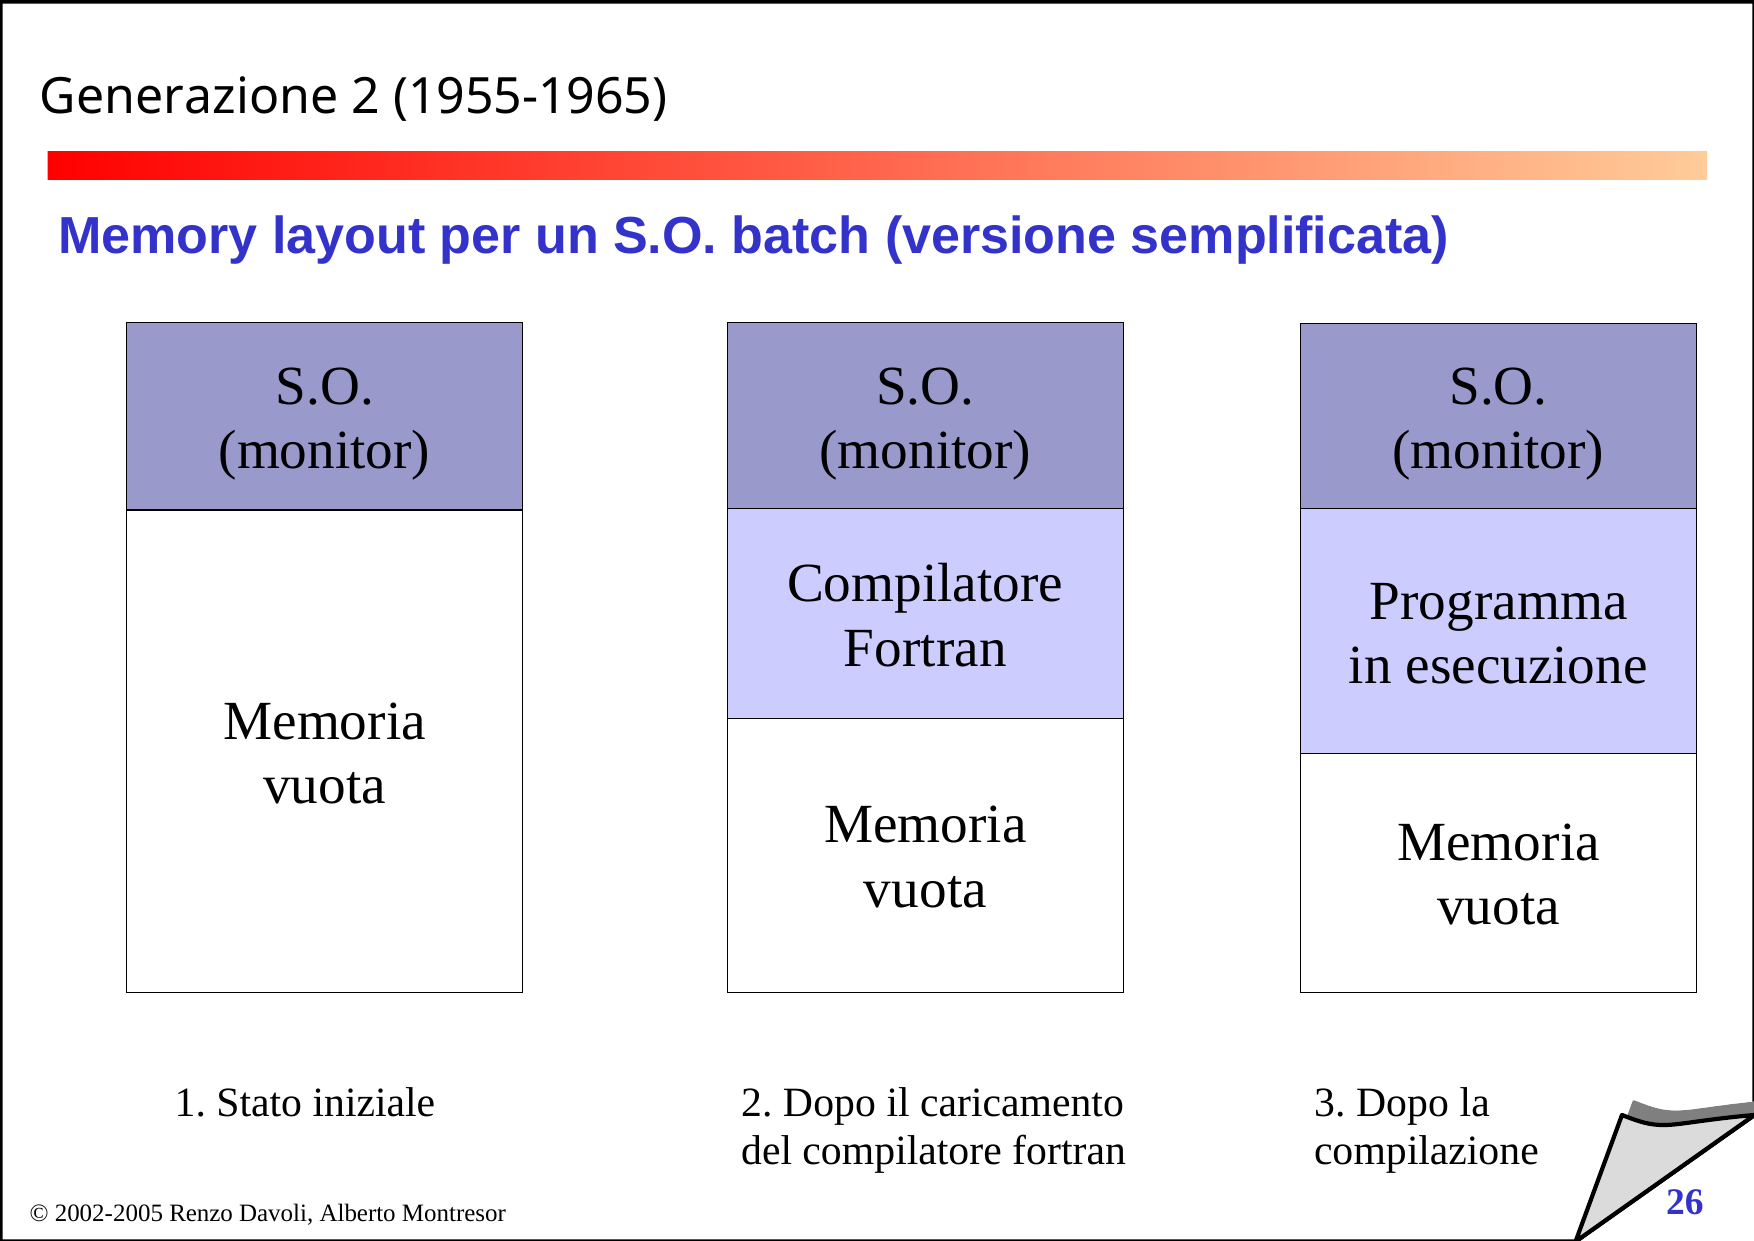

# Generazione 2 (1955-1965)
Memory layout per un S.O. batch (versione semplificata)
S.O.
(monitor)
S.O.
(monitor)
S.O.
(monitor)
Compilatore
Fortran
Programma
in esecuzione
Memoria
vuota
Memoria
vuota
Memoria
vuota
1. Stato iniziale
2. Dopo il caricamento
del compilatore fortran
3. Dopo la
compilazione